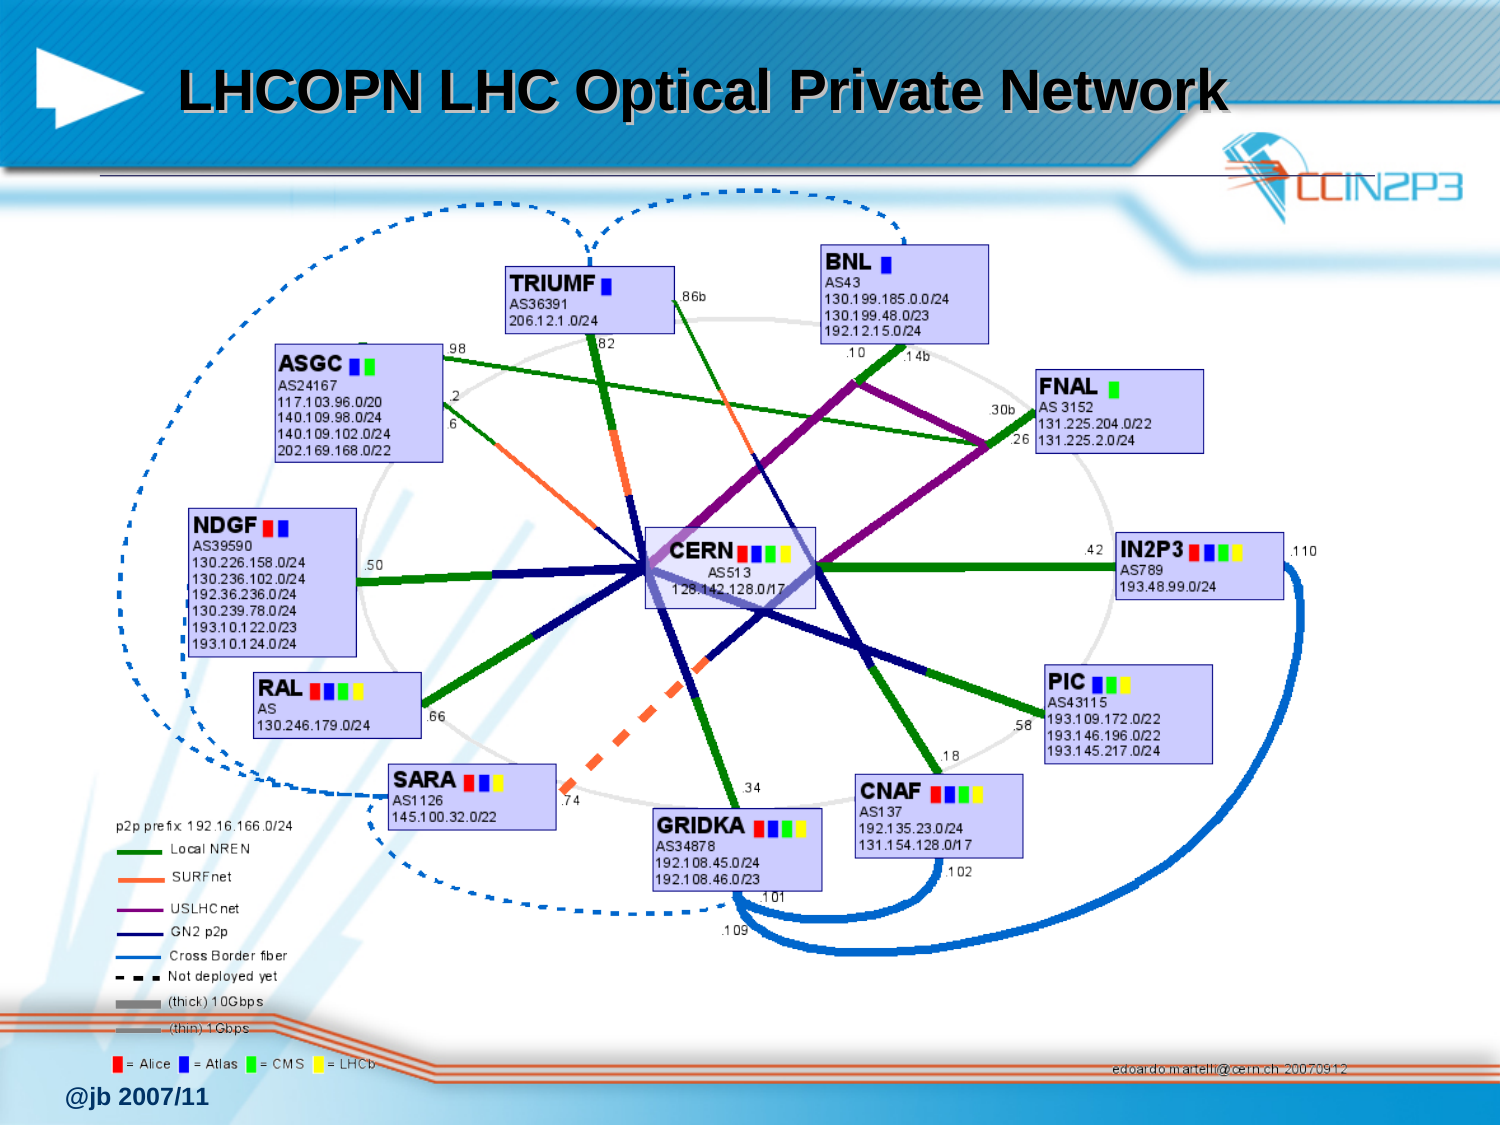

# LHCOPN LHC Optical Private Network
Votre Nom
13